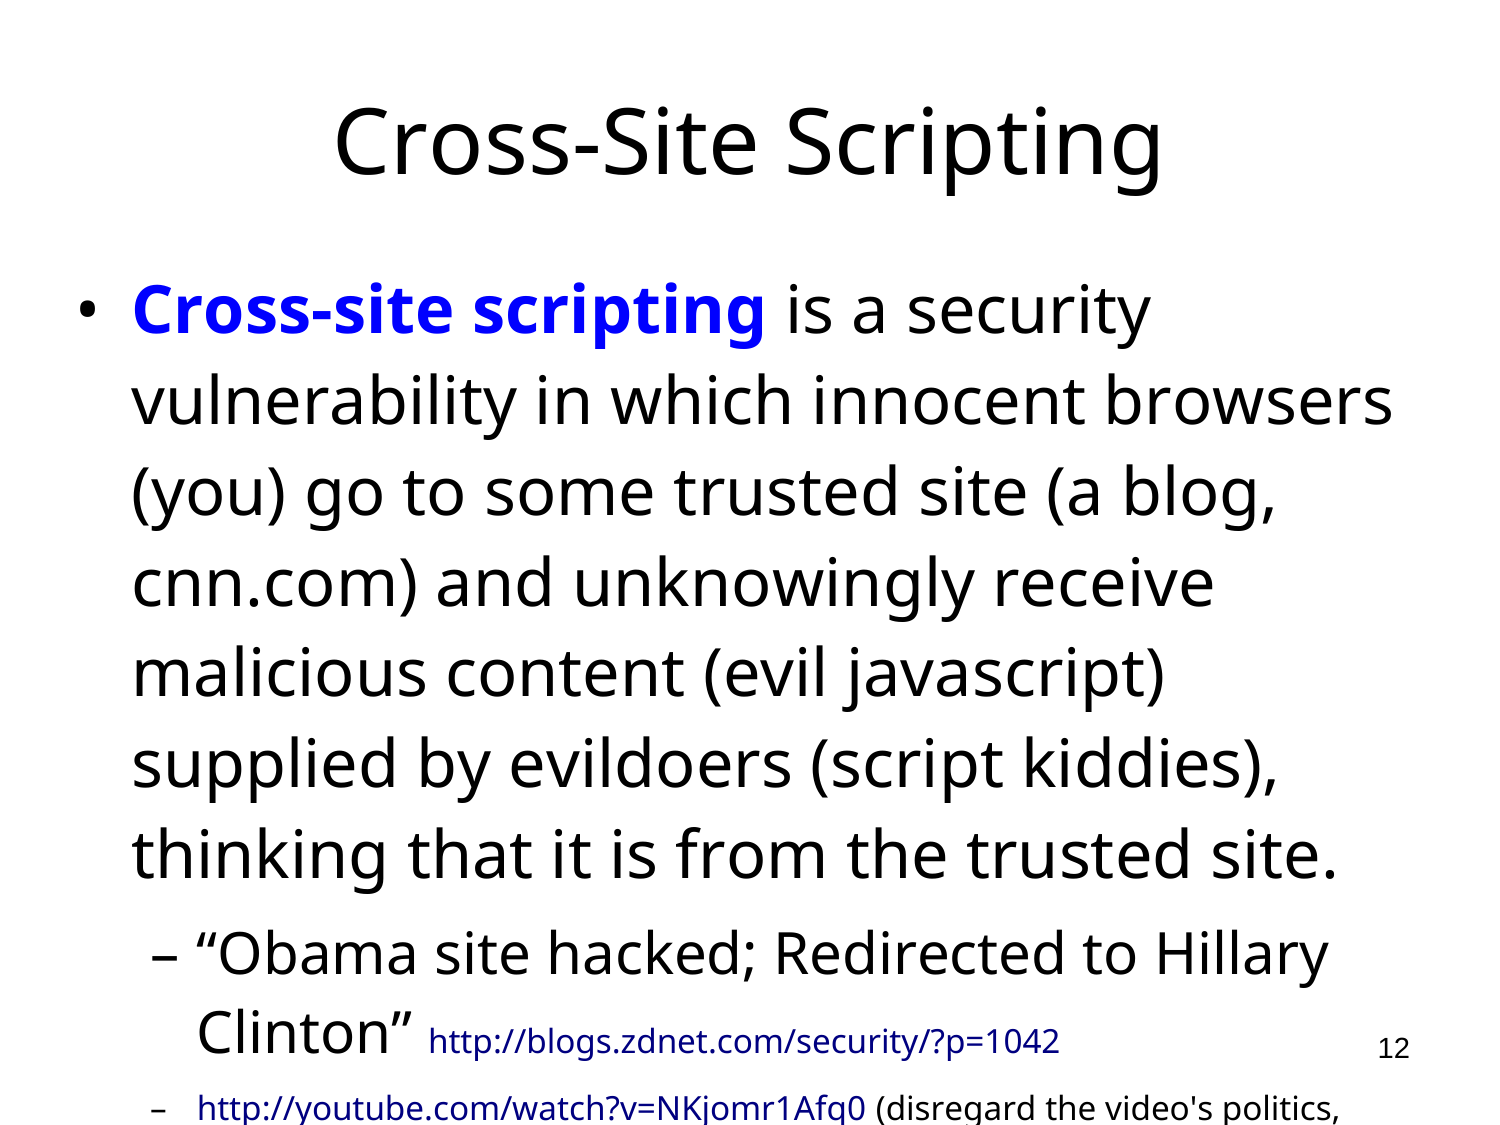

# Cross-Site Scripting
Cross-site scripting is a security vulnerability in which innocent browsers (you) go to some trusted site (a blog, cnn.com) and unknowingly receive malicious content (evil javascript) supplied by evildoers (script kiddies), thinking that it is from the trusted site.
“Obama site hacked; Redirected to Hillary Clinton” http://blogs.zdnet.com/security/?p=1042
http://youtube.com/watch?v=NKjomr1Afq0 (disregard the video's politics, sorry!)
12